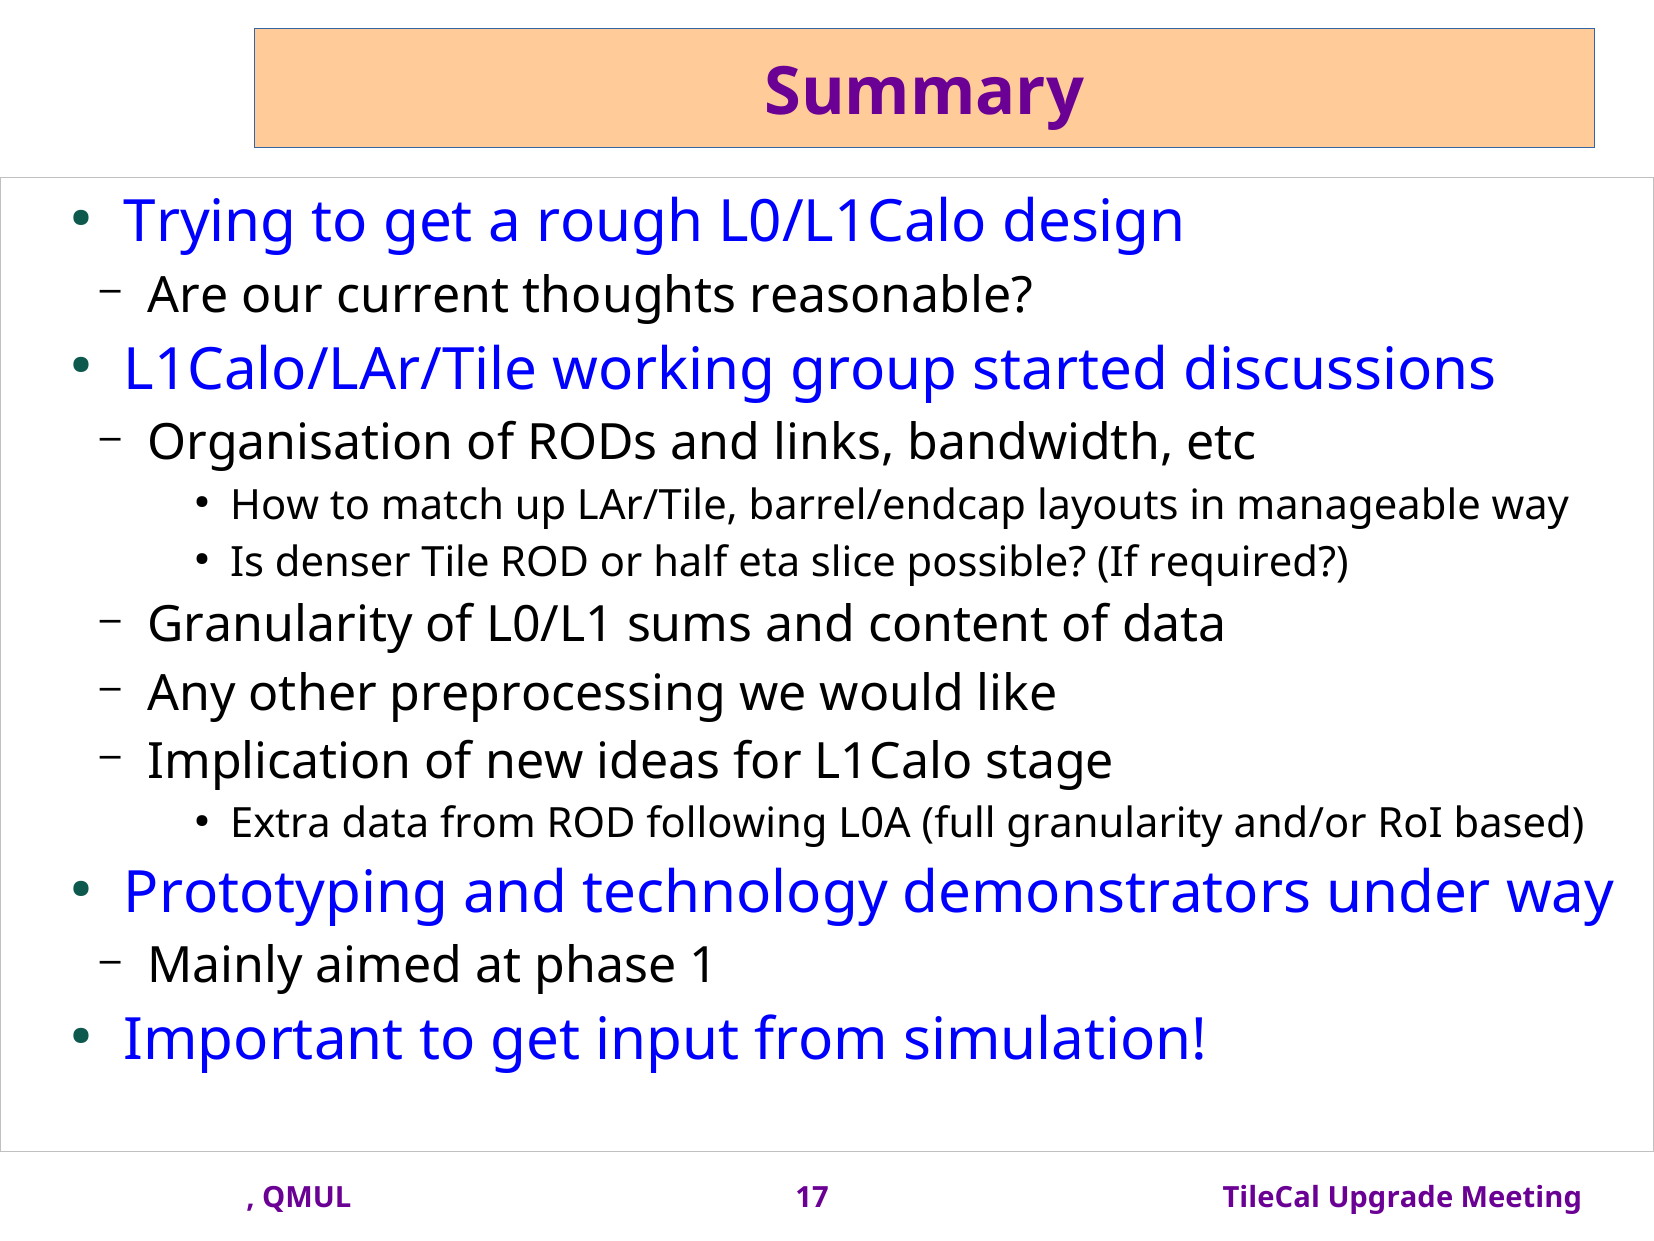

# Summary
Trying to get a rough L0/L1Calo design
Are our current thoughts reasonable?
L1Calo/LAr/Tile working group started discussions
Organisation of RODs and links, bandwidth, etc
How to match up LAr/Tile, barrel/endcap layouts in manageable way
Is denser Tile ROD or half eta slice possible? (If required?)
Granularity of L0/L1 sums and content of data
Any other preprocessing we would like
Implication of new ideas for L1Calo stage
Extra data from ROD following L0A (full granularity and/or RoI based)
Prototyping and technology demonstrators under way
Mainly aimed at phase 1
Important to get input from simulation!